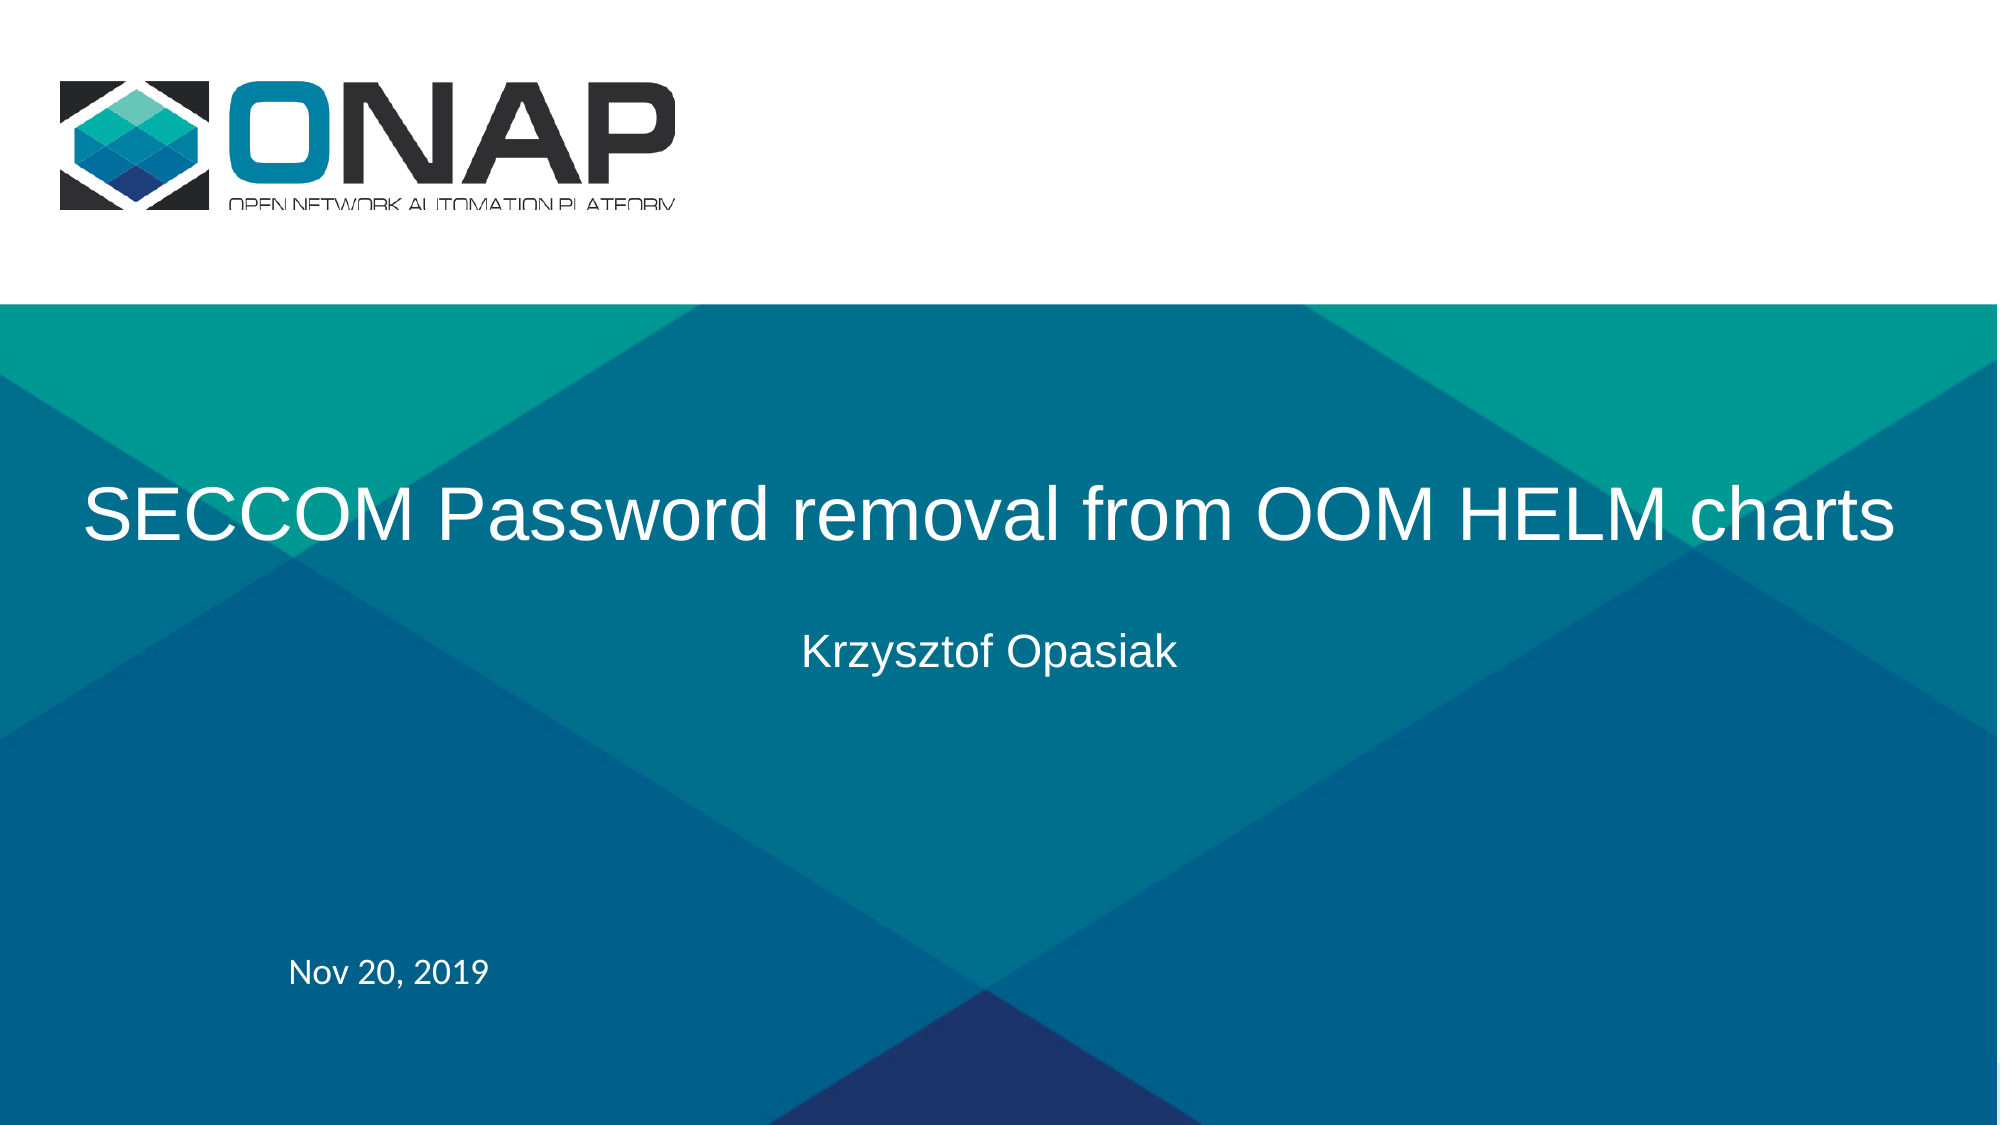

# SECCOM Password removal from OOM HELM charts Krzysztof Opasiak
Nov 20, 2019